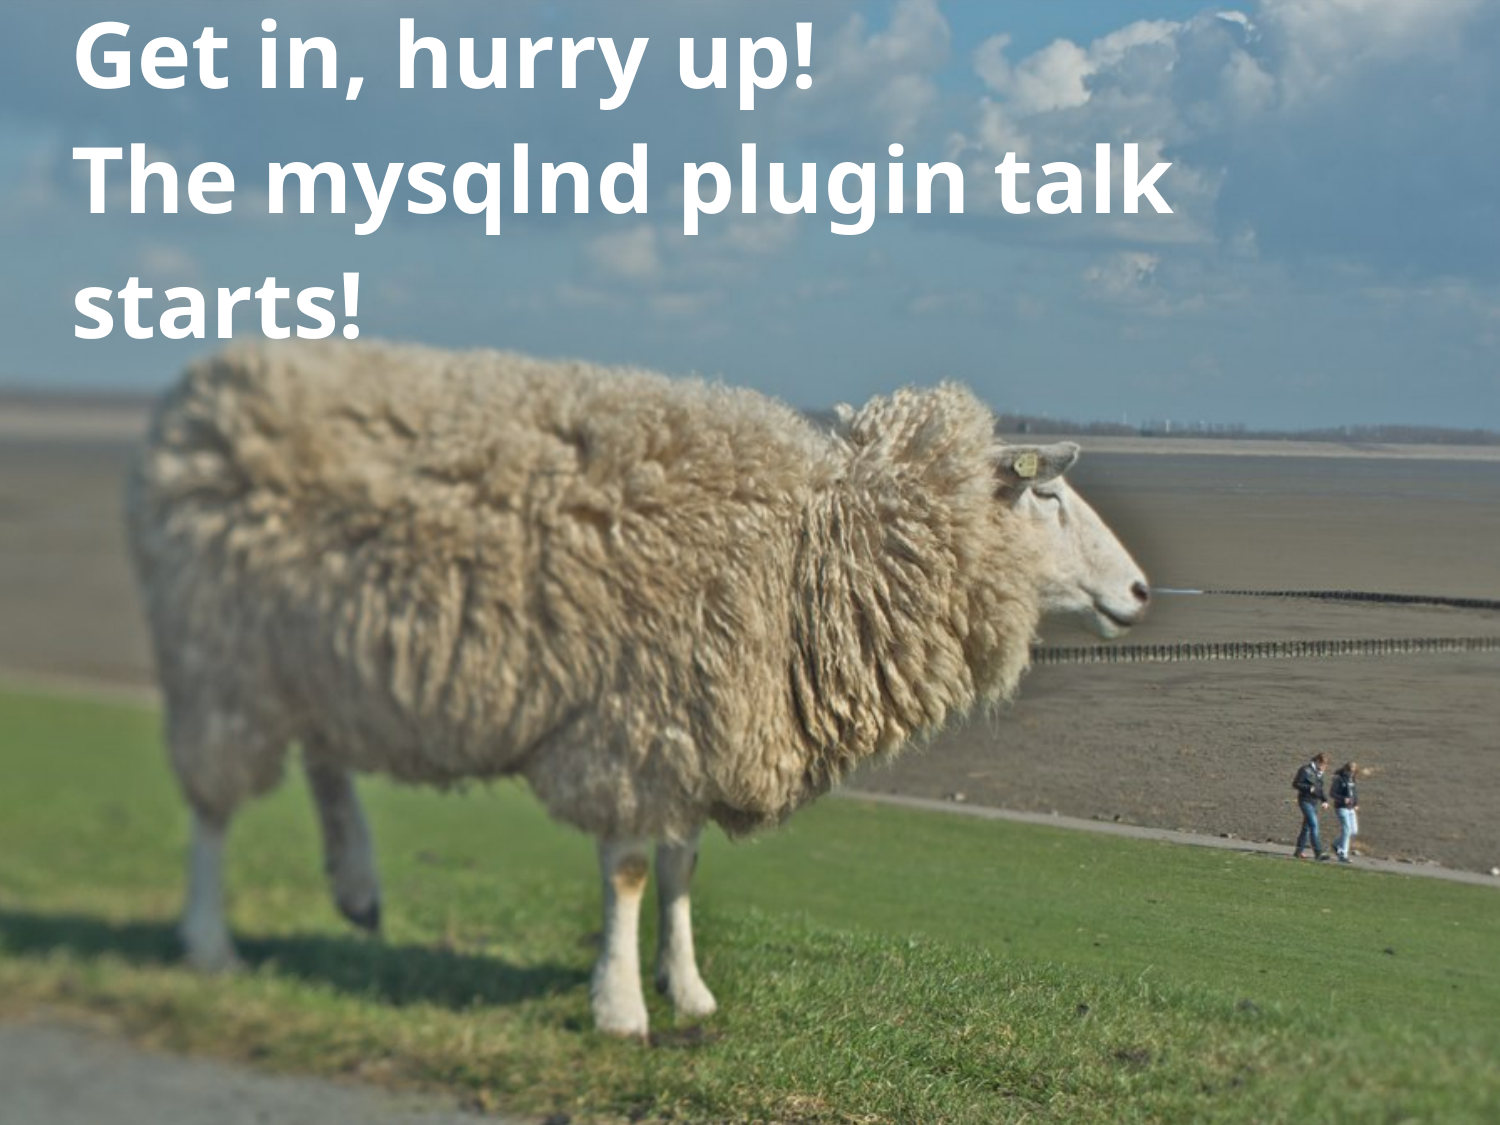

# Get in, hurry up! The mysqlnd plugin talk starts!